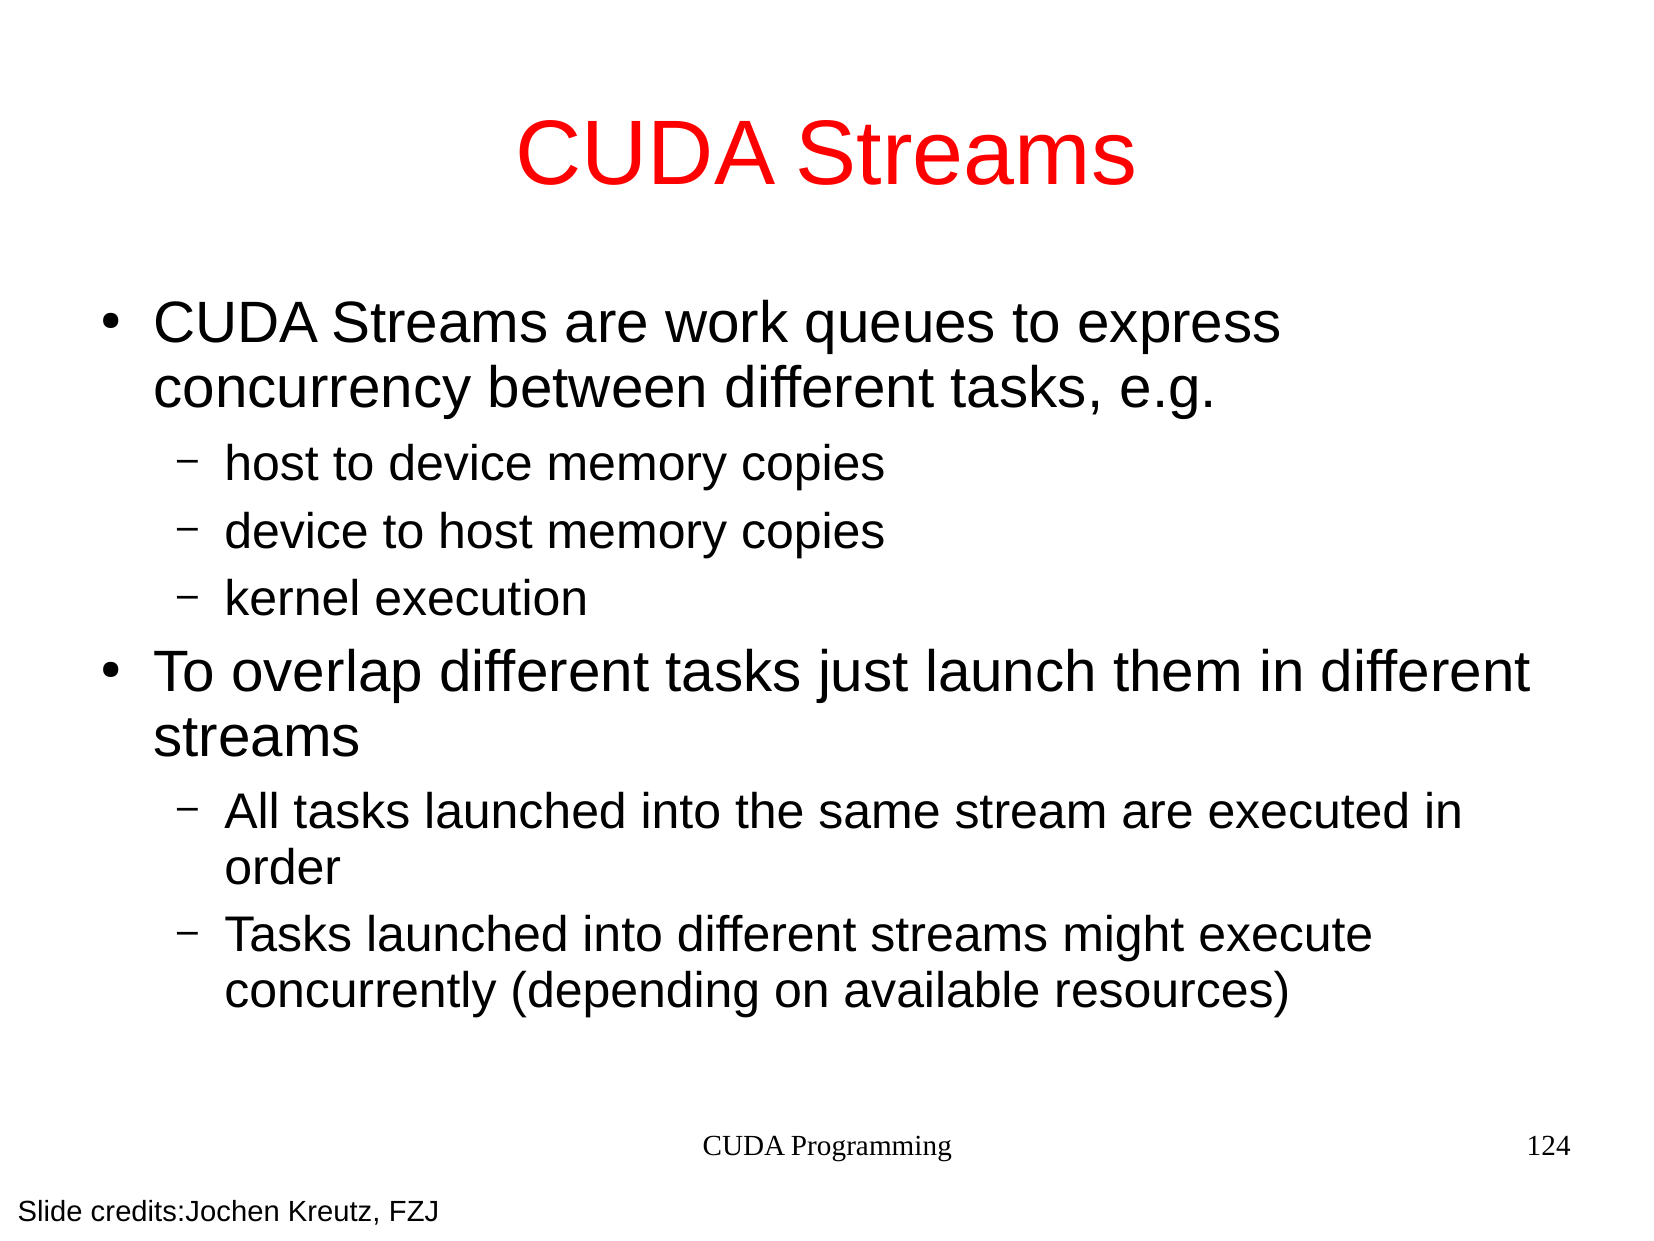

# CUDA Streams
CUDA Streams are work queues to express concurrency between different tasks, e.g.
host to device memory copies
device to host memory copies
kernel execution
To overlap different tasks just launch them in different streams
All tasks launched into the same stream are executed in order
Tasks launched into different streams might execute concurrently (depending on available resources)
CUDA Programming
124
Slide credits:Jochen Kreutz, FZJ